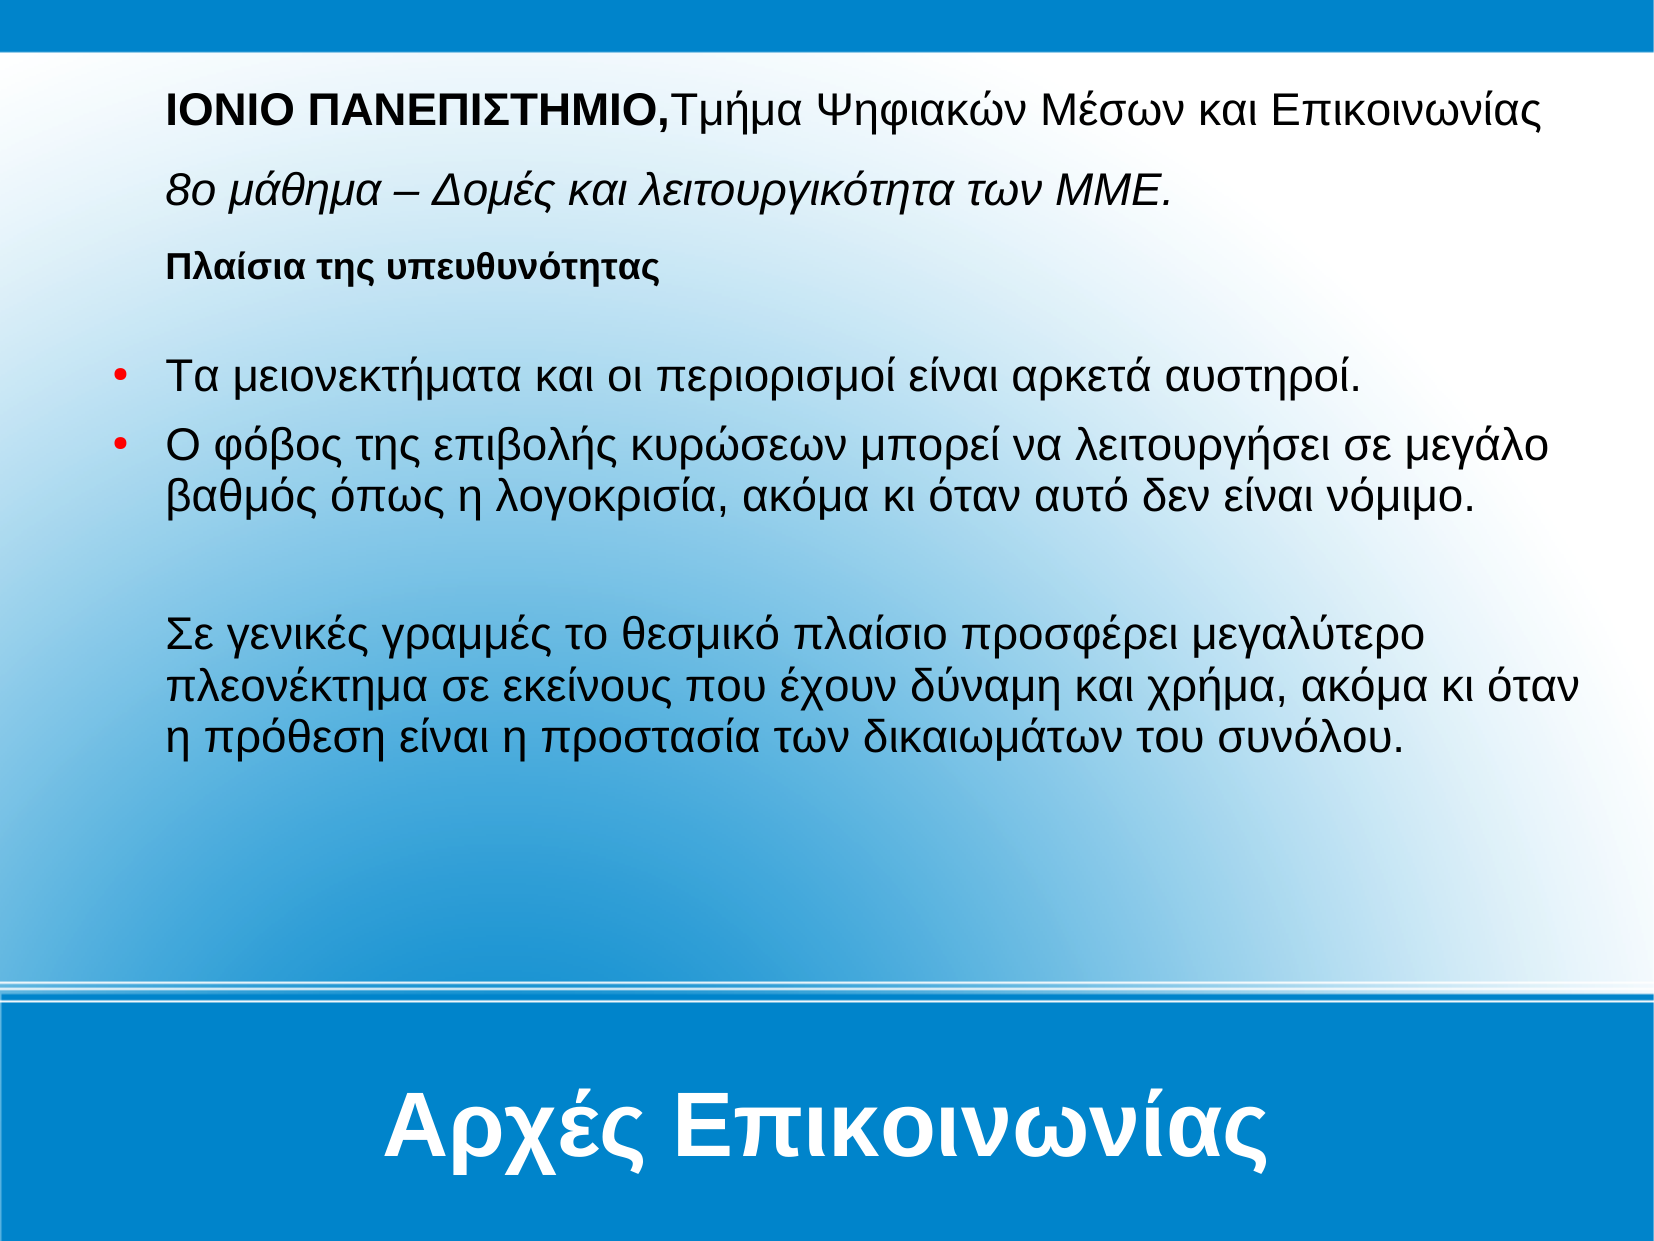

ΙΟΝΙΟ ΠΑΝΕΠΙΣΤΗΜΙΟ,Τμήμα Ψηφιακών Μέσων και Επικοινωνίας
8ο μάθημα – Δομές και λειτουργικότητα των ΜΜΕ.
Πλαίσια της υπευθυνότητας
Τα μειονεκτήματα και οι περιορισμοί είναι αρκετά αυστηροί.
Ο φόβος της επιβολής κυρώσεων μπορεί να λειτουργήσει σε μεγάλο βαθμός όπως η λογοκρισία, ακόμα κι όταν αυτό δεν είναι νόμιμο.
Σε γενικές γραμμές το θεσμικό πλαίσιο προσφέρει μεγαλύτερο πλεονέκτημα σε εκείνους που έχουν δύναμη και χρήμα, ακόμα κι όταν η πρόθεση είναι η προστασία των δικαιωμάτων του συνόλου.
# Αρχές Επικοινωνίας